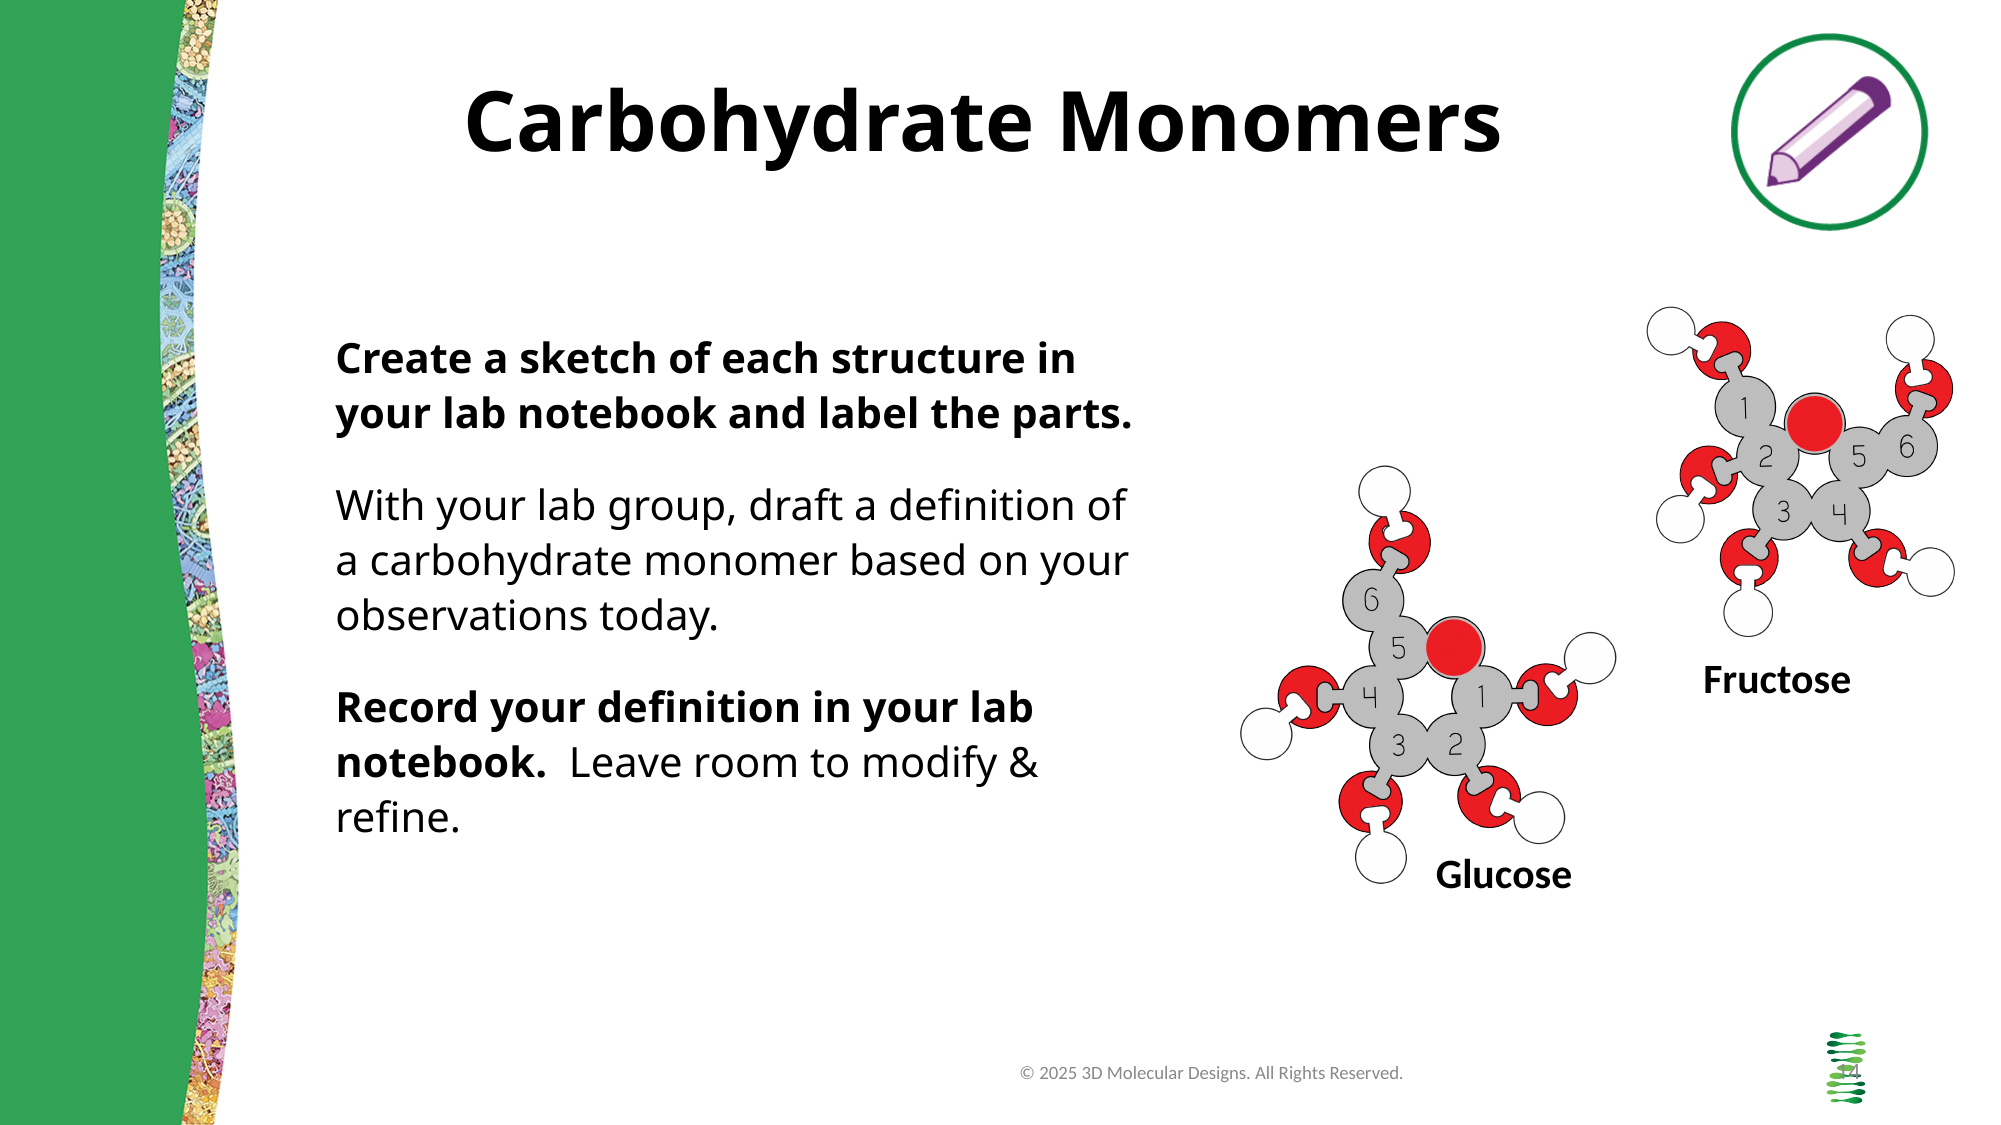

Carbohydrate Monomers
Create a sketch of each structure in your lab notebook and label the parts.
With your lab group, draft a definition of a carbohydrate monomer based on your observations today.
Record your definition in your lab notebook. Leave room to modify & refine.
Fructose
Glucose